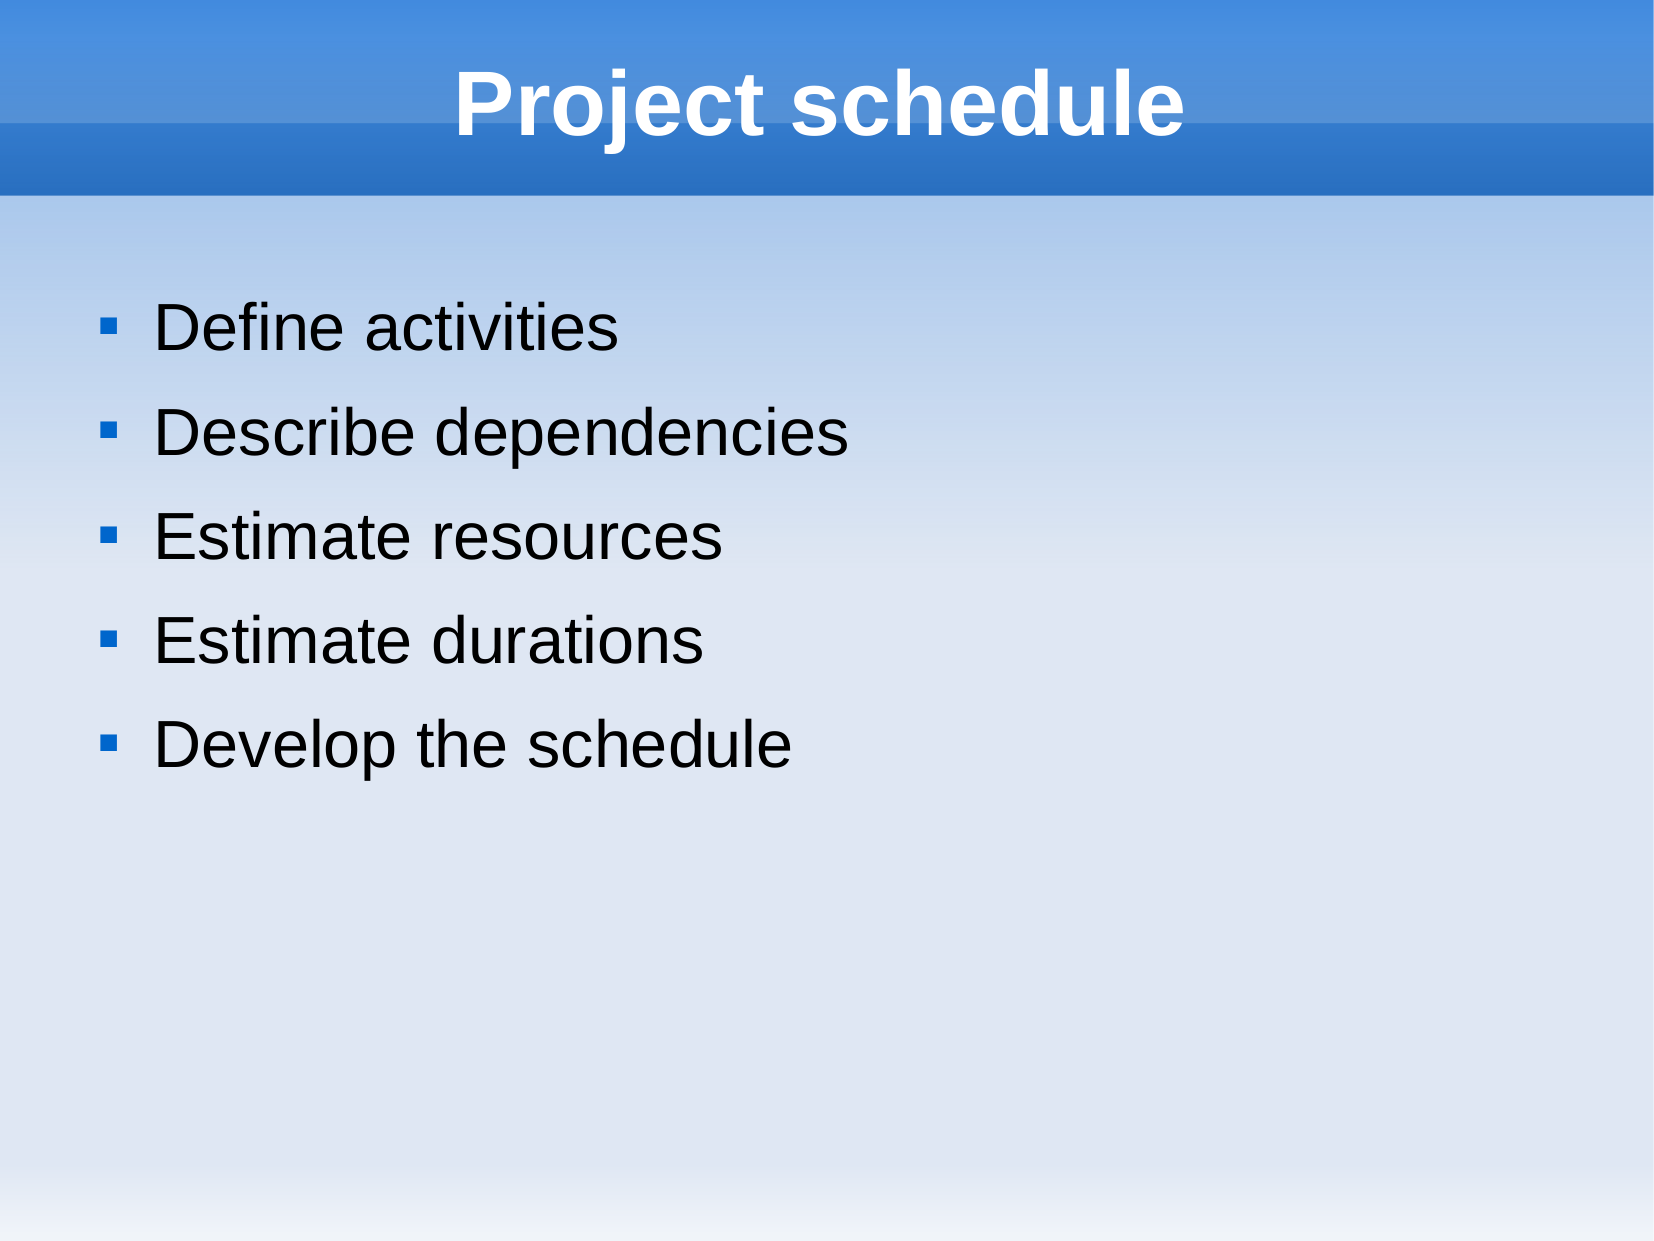

# Project schedule
Define activities
Describe dependencies
Estimate resources
Estimate durations
Develop the schedule